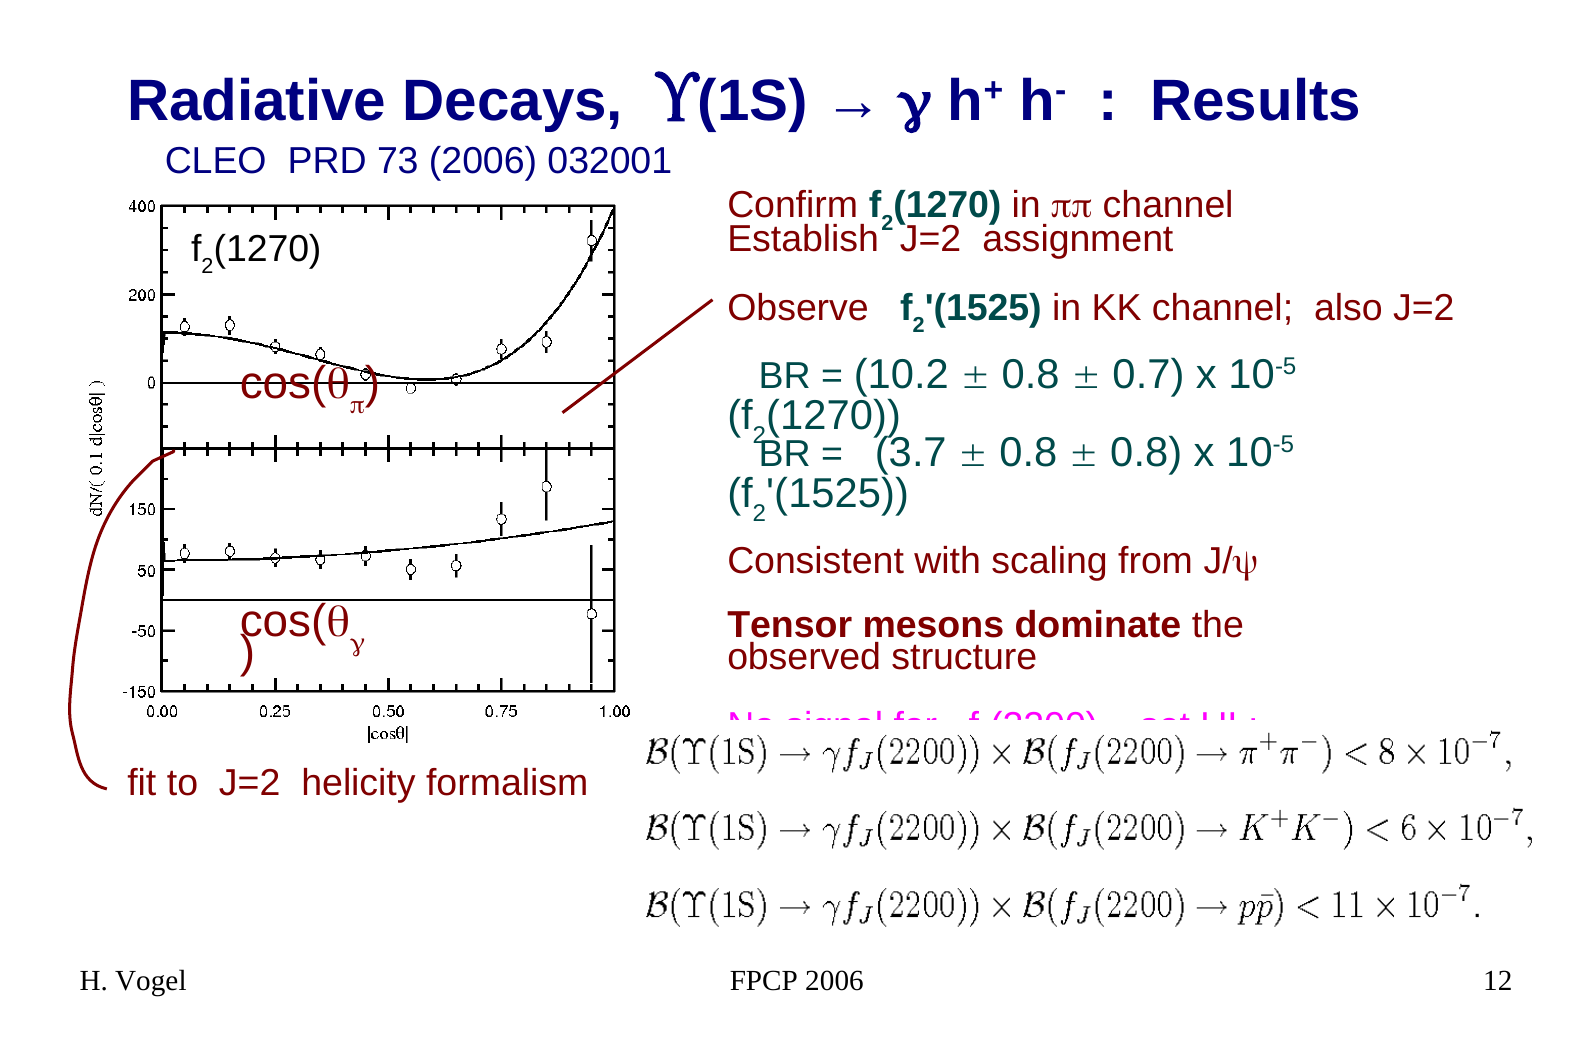

Radiative Decays, (1S) →  h+ h- : Results
CLEO PRD 73 (2006) 032001
Confirm f2(1270) in  channel
Establish J=2 assignment
Observe f2'(1525) in KK channel; also J=2
 BR = (10.2  0.8  0.7) x 10-5 (f2(1270))
 BR = (3.7  0.8  0.8) x 10-5 (f2'(1525))
Consistent with scaling from J/
Tensor mesons dominate the
observed structure
No signal for fJ(2200), set UL:
f2(1270)
cos()
cos()
fit to J=2 helicity formalism
H. Vogel
FPCP 2006
12